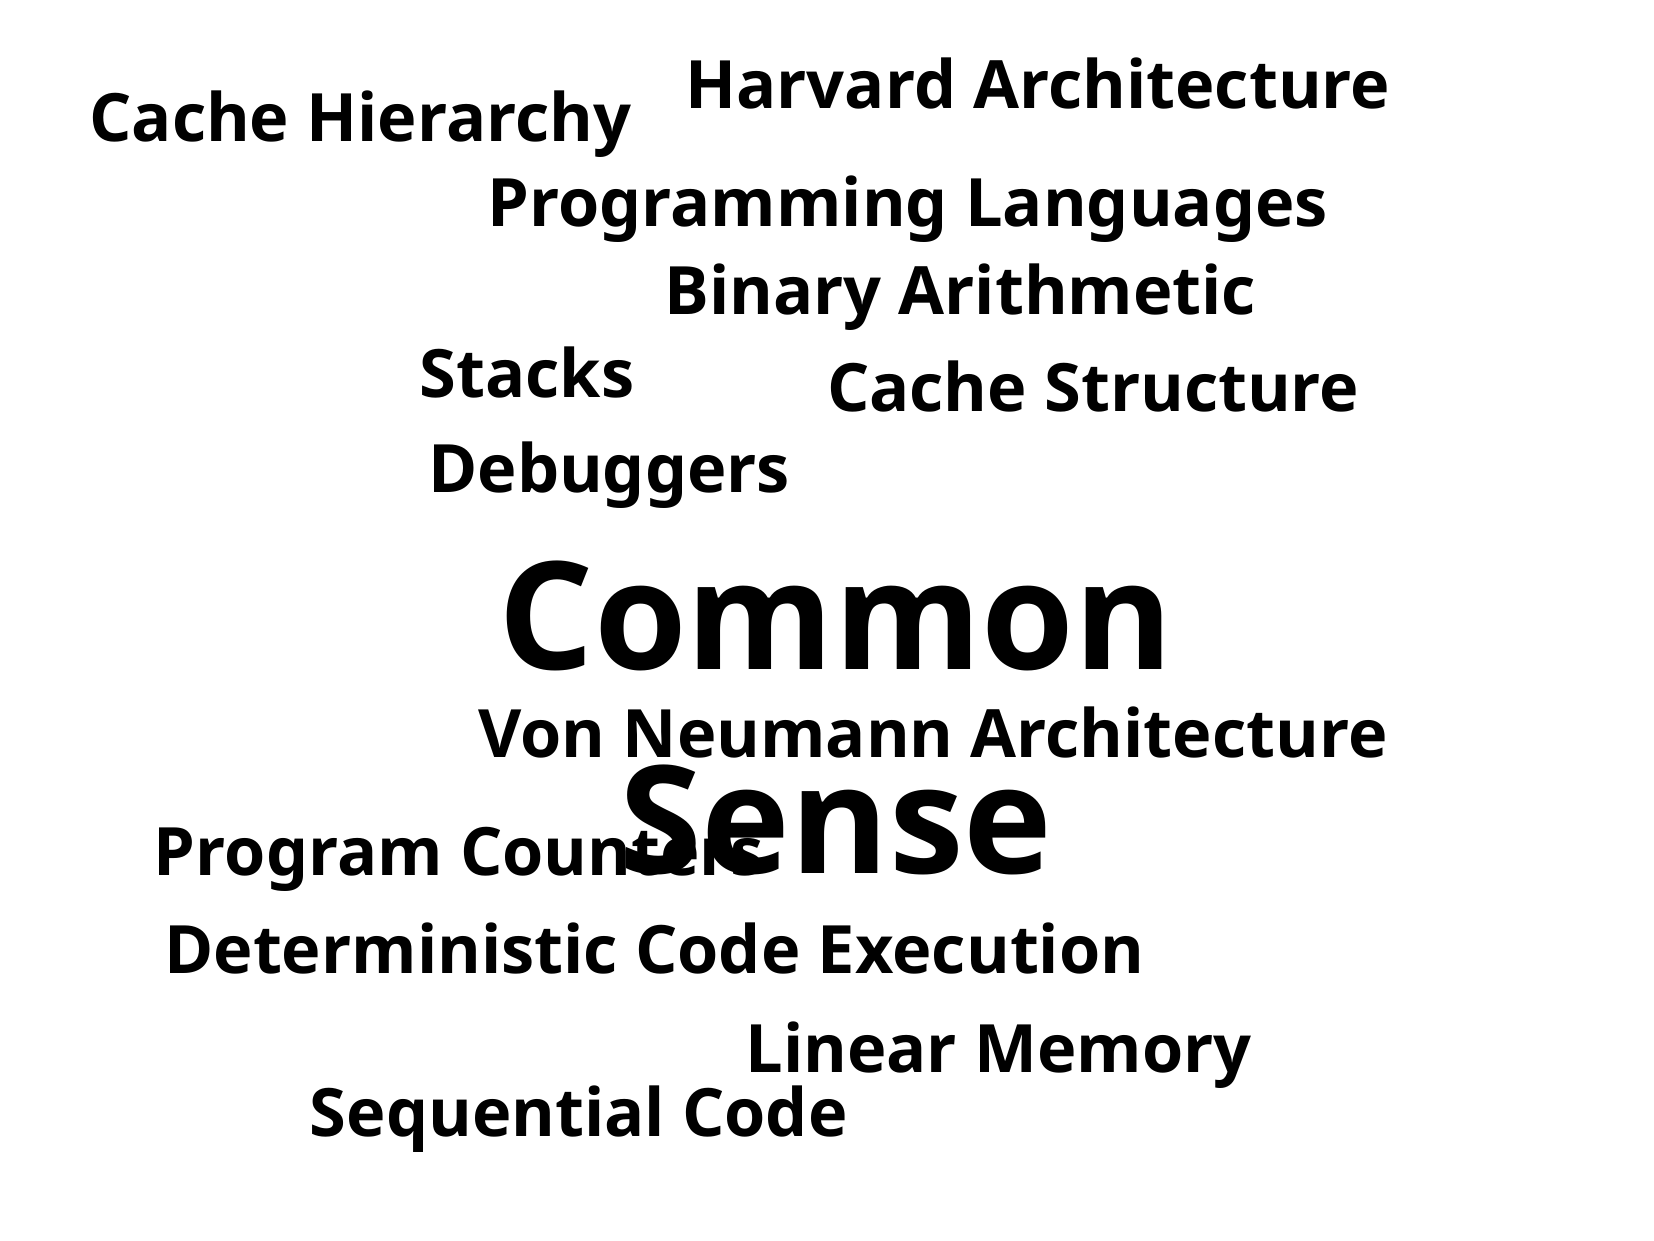

Harvard Architecture
Cache Hierarchy
Programming Languages
Binary Arithmetic
Stacks
Cache Structure
Debuggers
Common Sense
Von Neumann Architecture
Program Counters
Deterministic Code Execution
Linear Memory
Sequential Code